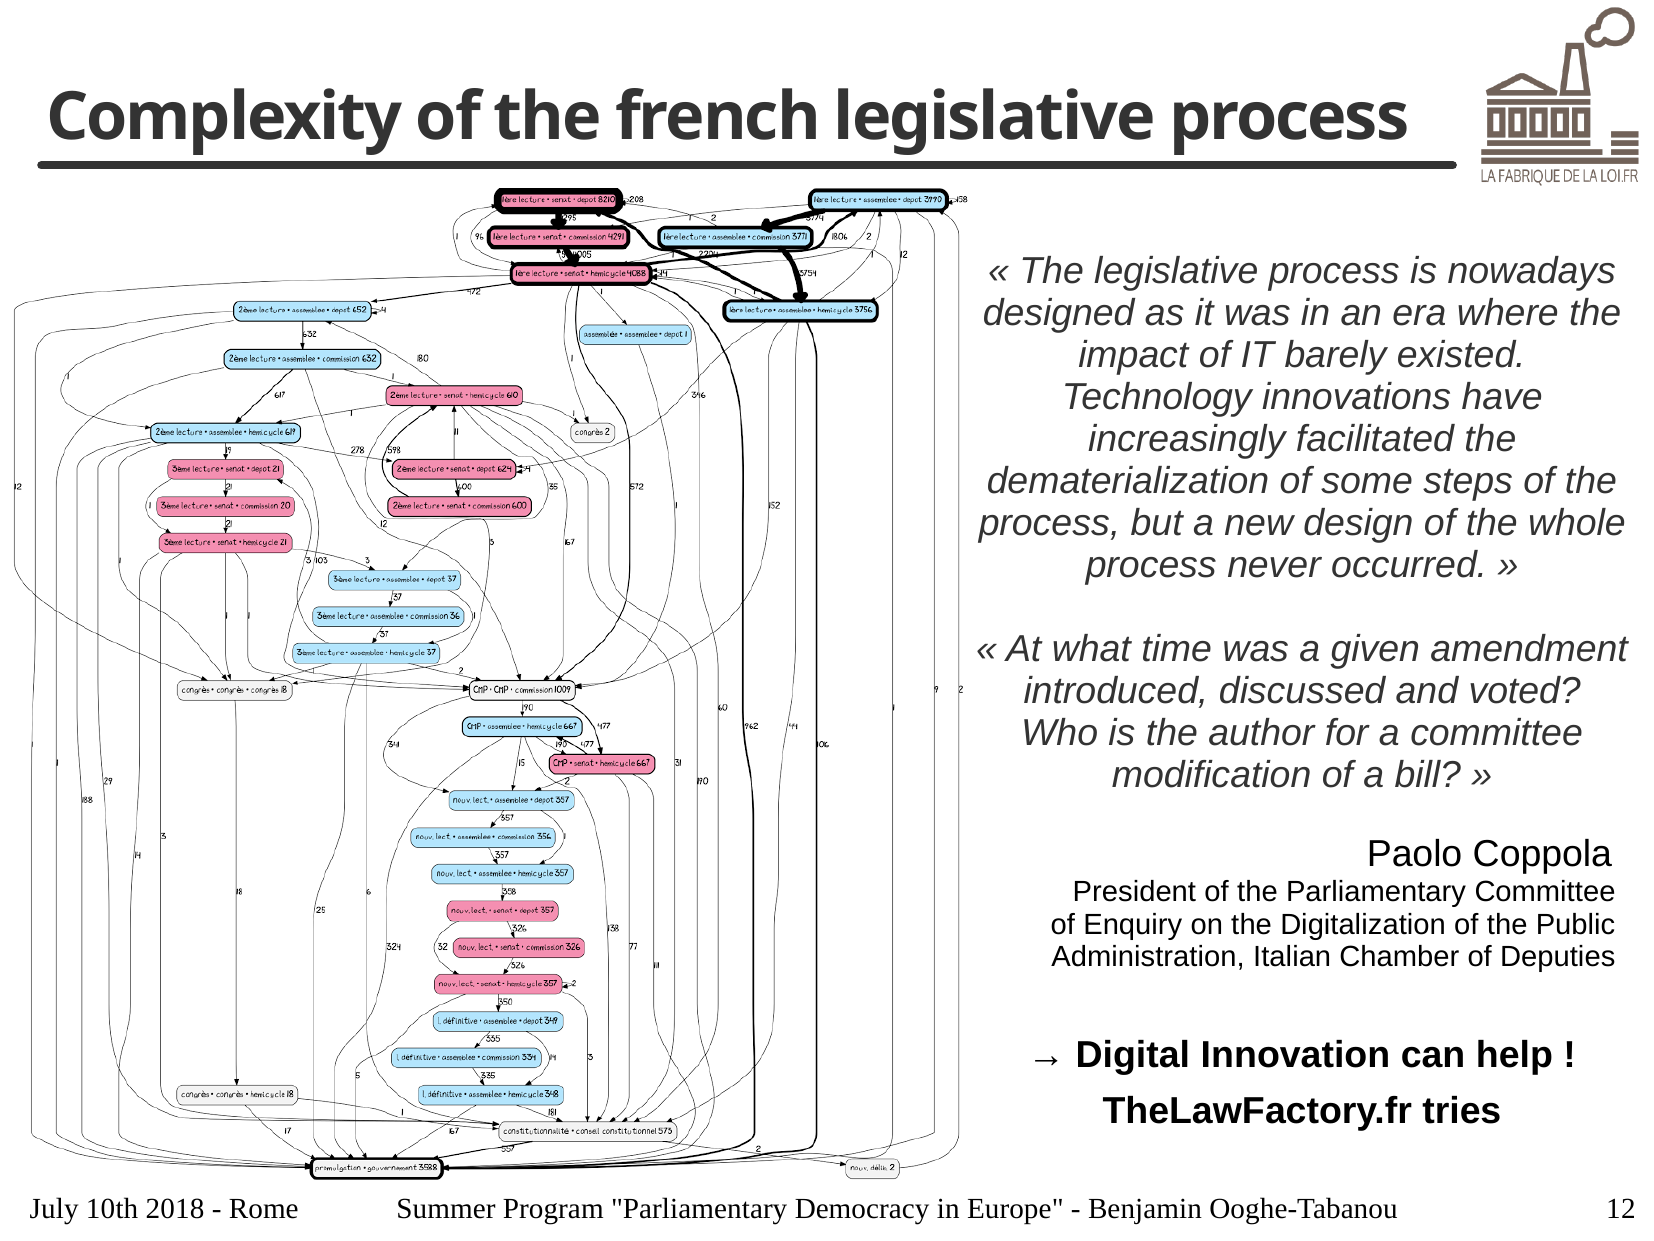

# Complexity of the french legislative process
« The legislative process is nowadays designed as it was in an era where the impact of IT barely existed.
Technology innovations have increasingly facilitated the dematerialization of some steps of the process, but a new design of the whole process never occurred. »
« At what time was a given amendment introduced, discussed and voted?
Who is the author for a committee modification of a bill? »
Paolo Coppola
President of the Parliamentary Committee
of Enquiry on the Digitalization of the Public Administration, Italian Chamber of Deputies
→ Digital Innovation can help !
TheLawFactory.fr tries
July 10th 2018 - Rome
Summer Program "Parliamentary Democracy in Europe" - Benjamin Ooghe-Tabanou
12